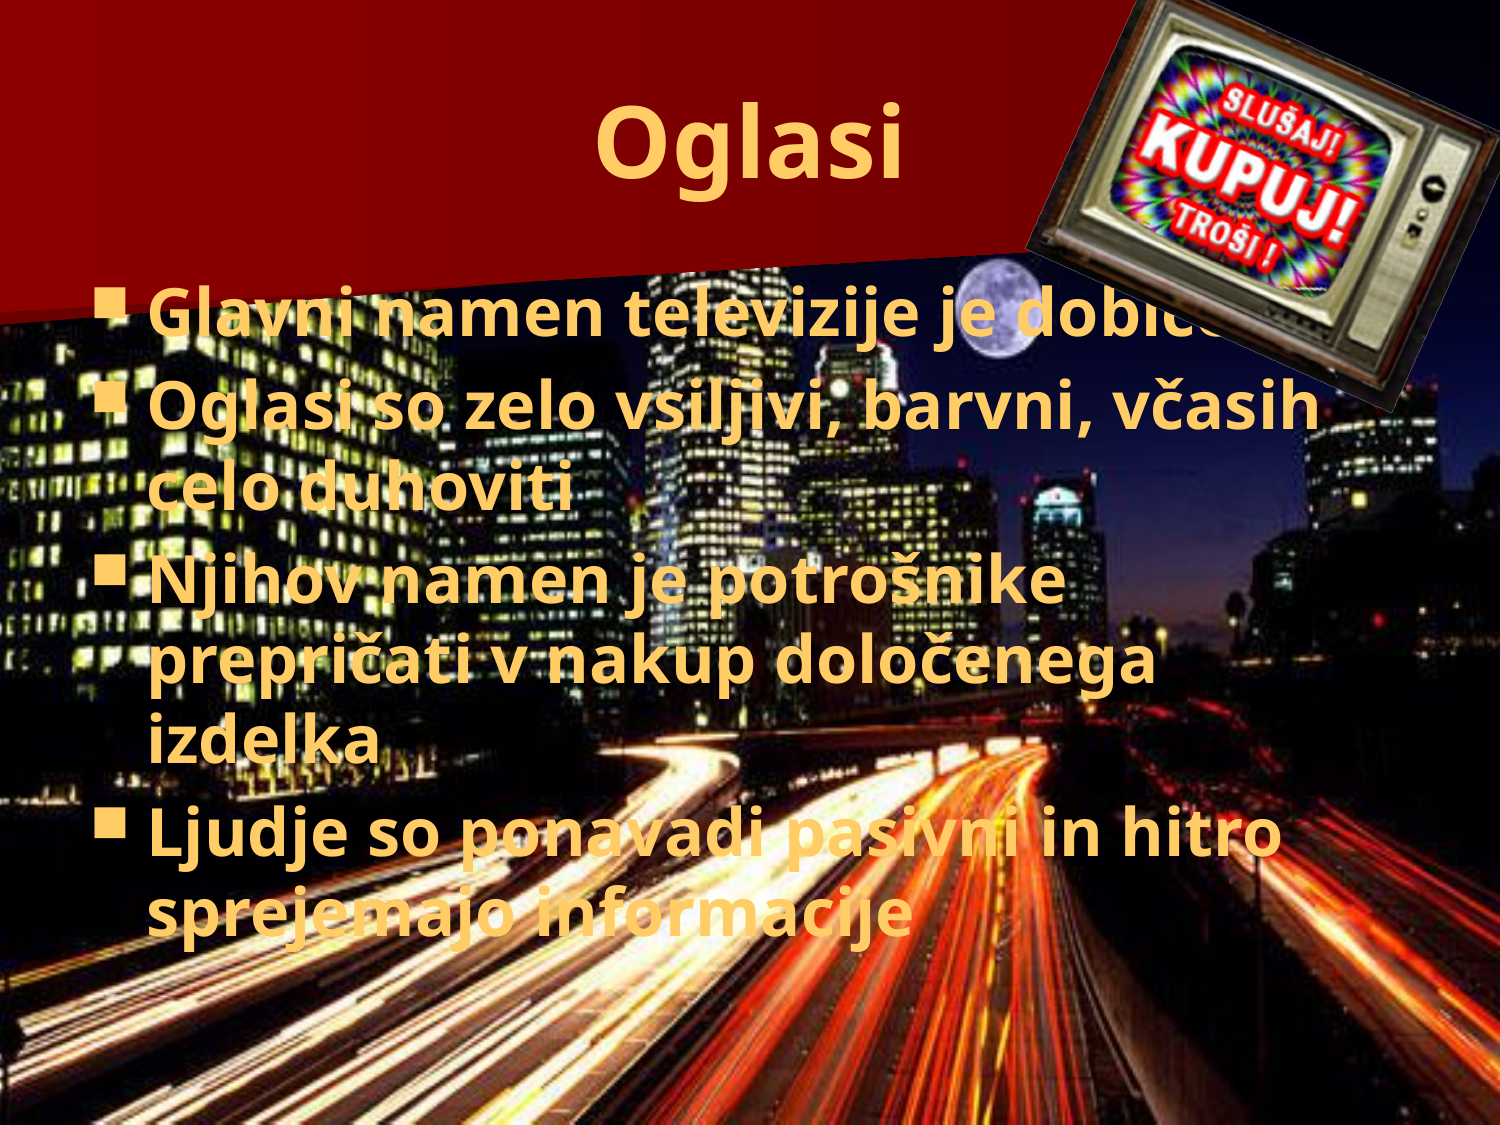

# Oglasi
Glavni namen televizije je dobiček
Oglasi so zelo vsiljivi, barvni, včasih celo duhoviti
Njihov namen je potrošnike prepričati v nakup določenega izdelka
Ljudje so ponavadi pasivni in hitro sprejemajo informacije